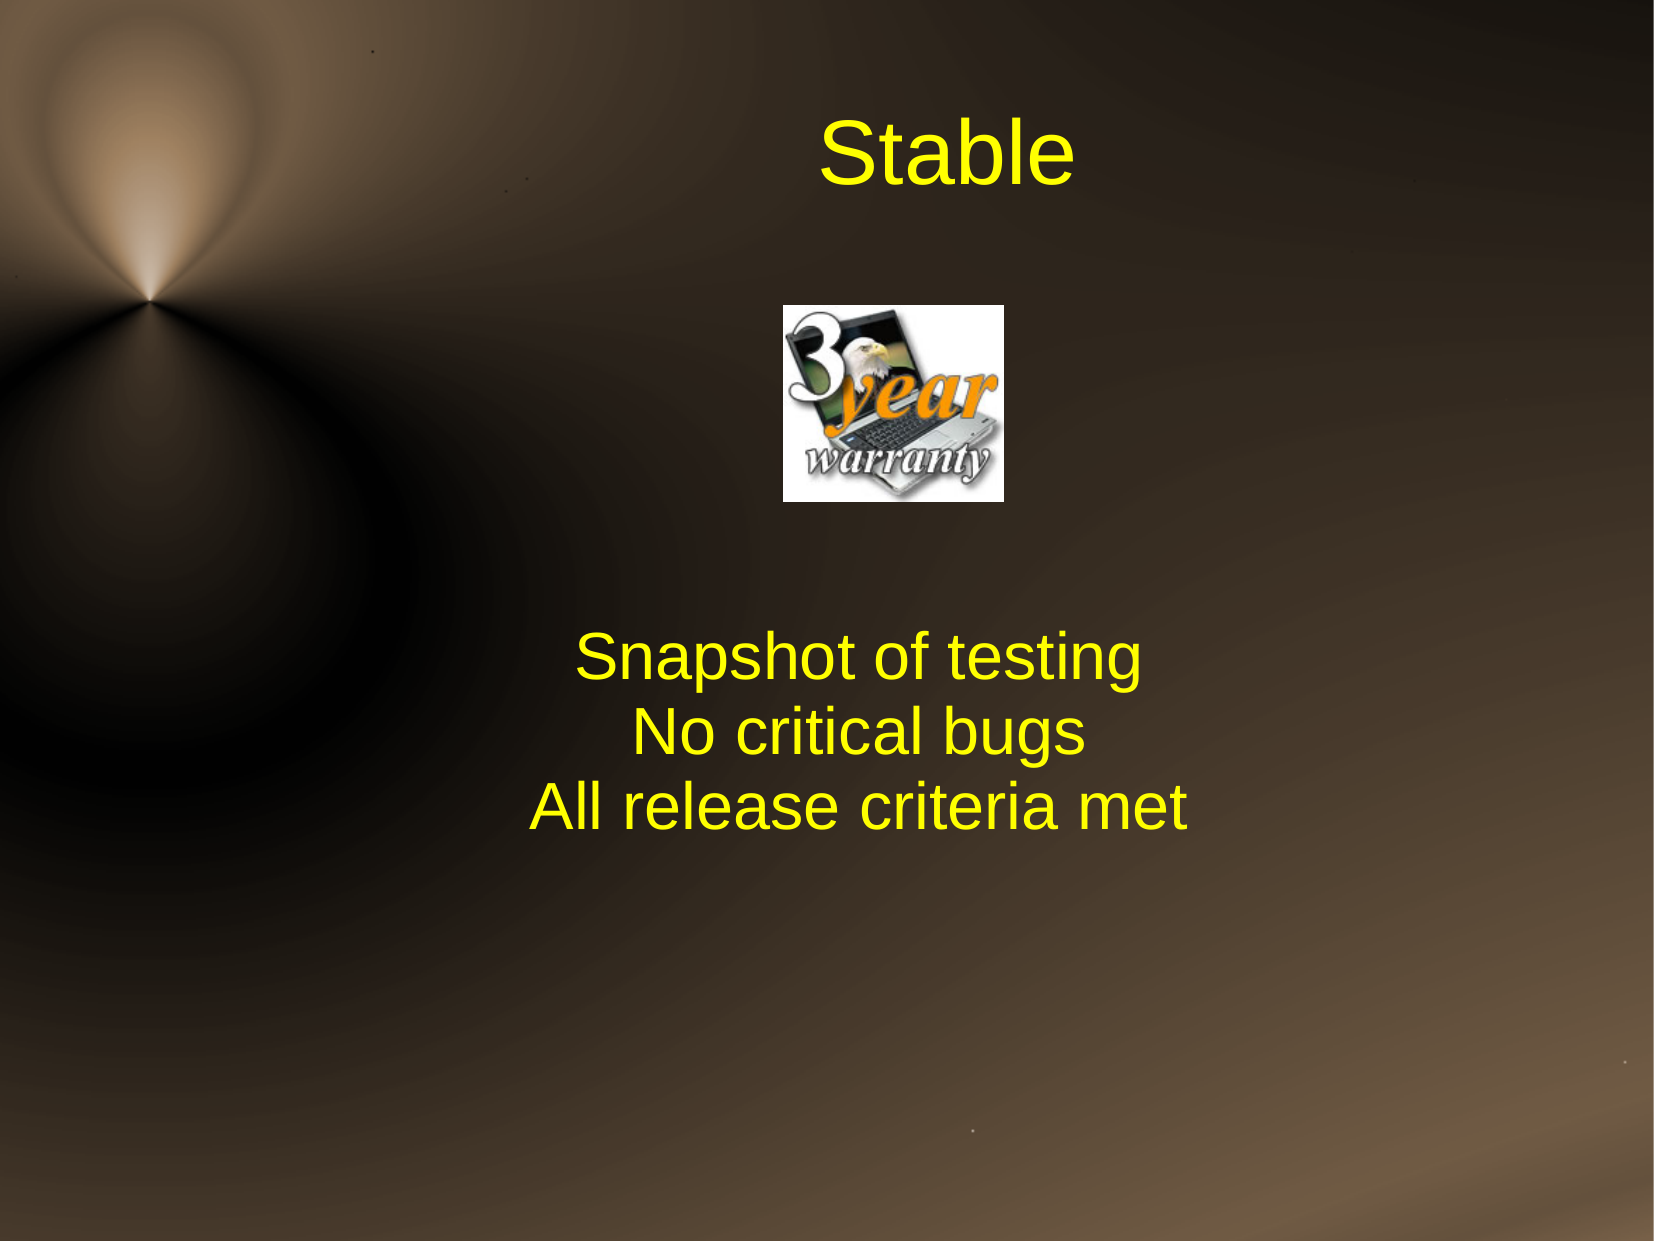

# Stable
Snapshot of testing
No critical bugs
All release criteria met